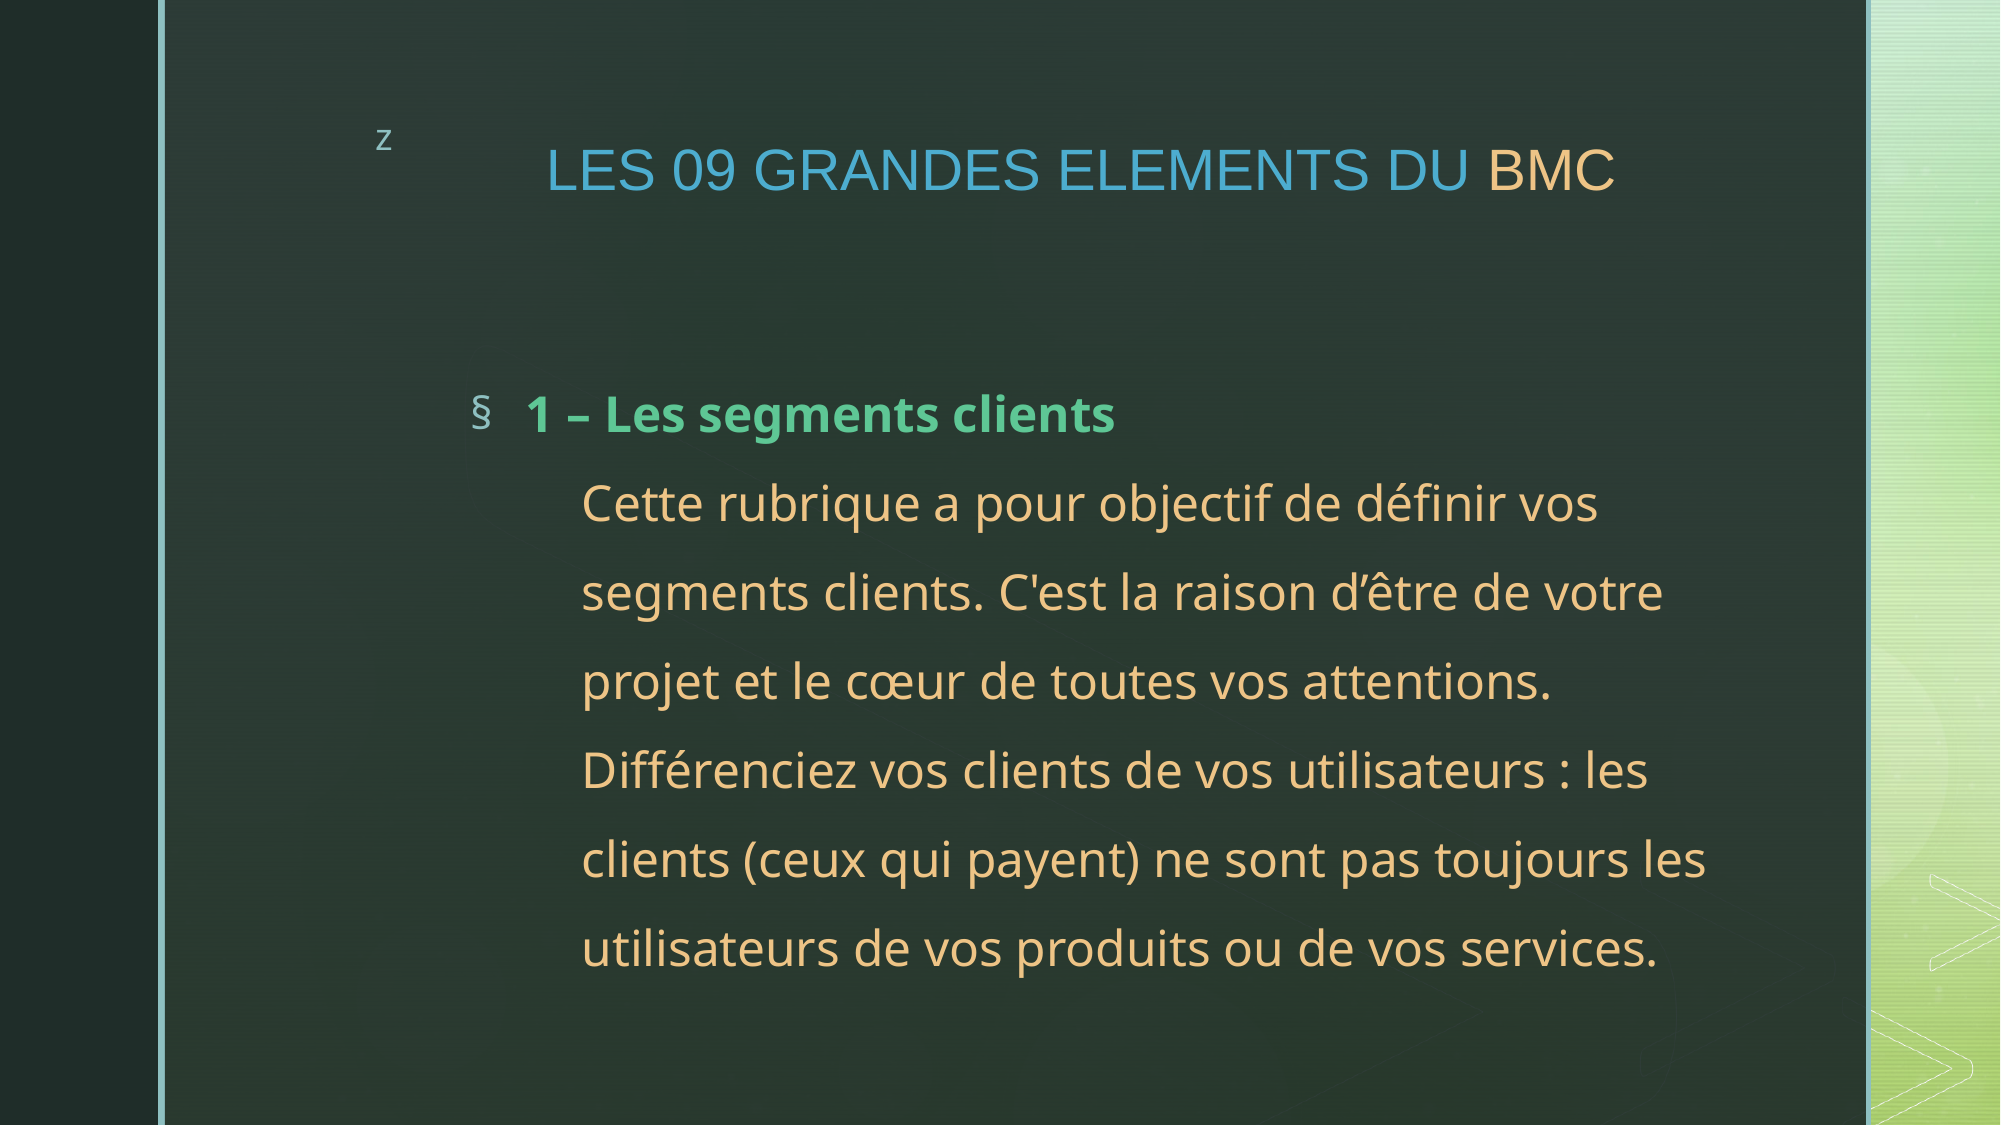

# LES 09 GRANDES ELEMENTS DU BMC
1 – Les segments clients
Cette rubrique a pour objectif de définir vos segments clients. C'est la raison d’être de votre projet et le cœur de toutes vos attentions. Différenciez vos clients de vos utilisateurs : les clients (ceux qui payent) ne sont pas toujours les utilisateurs de vos produits ou de vos services.